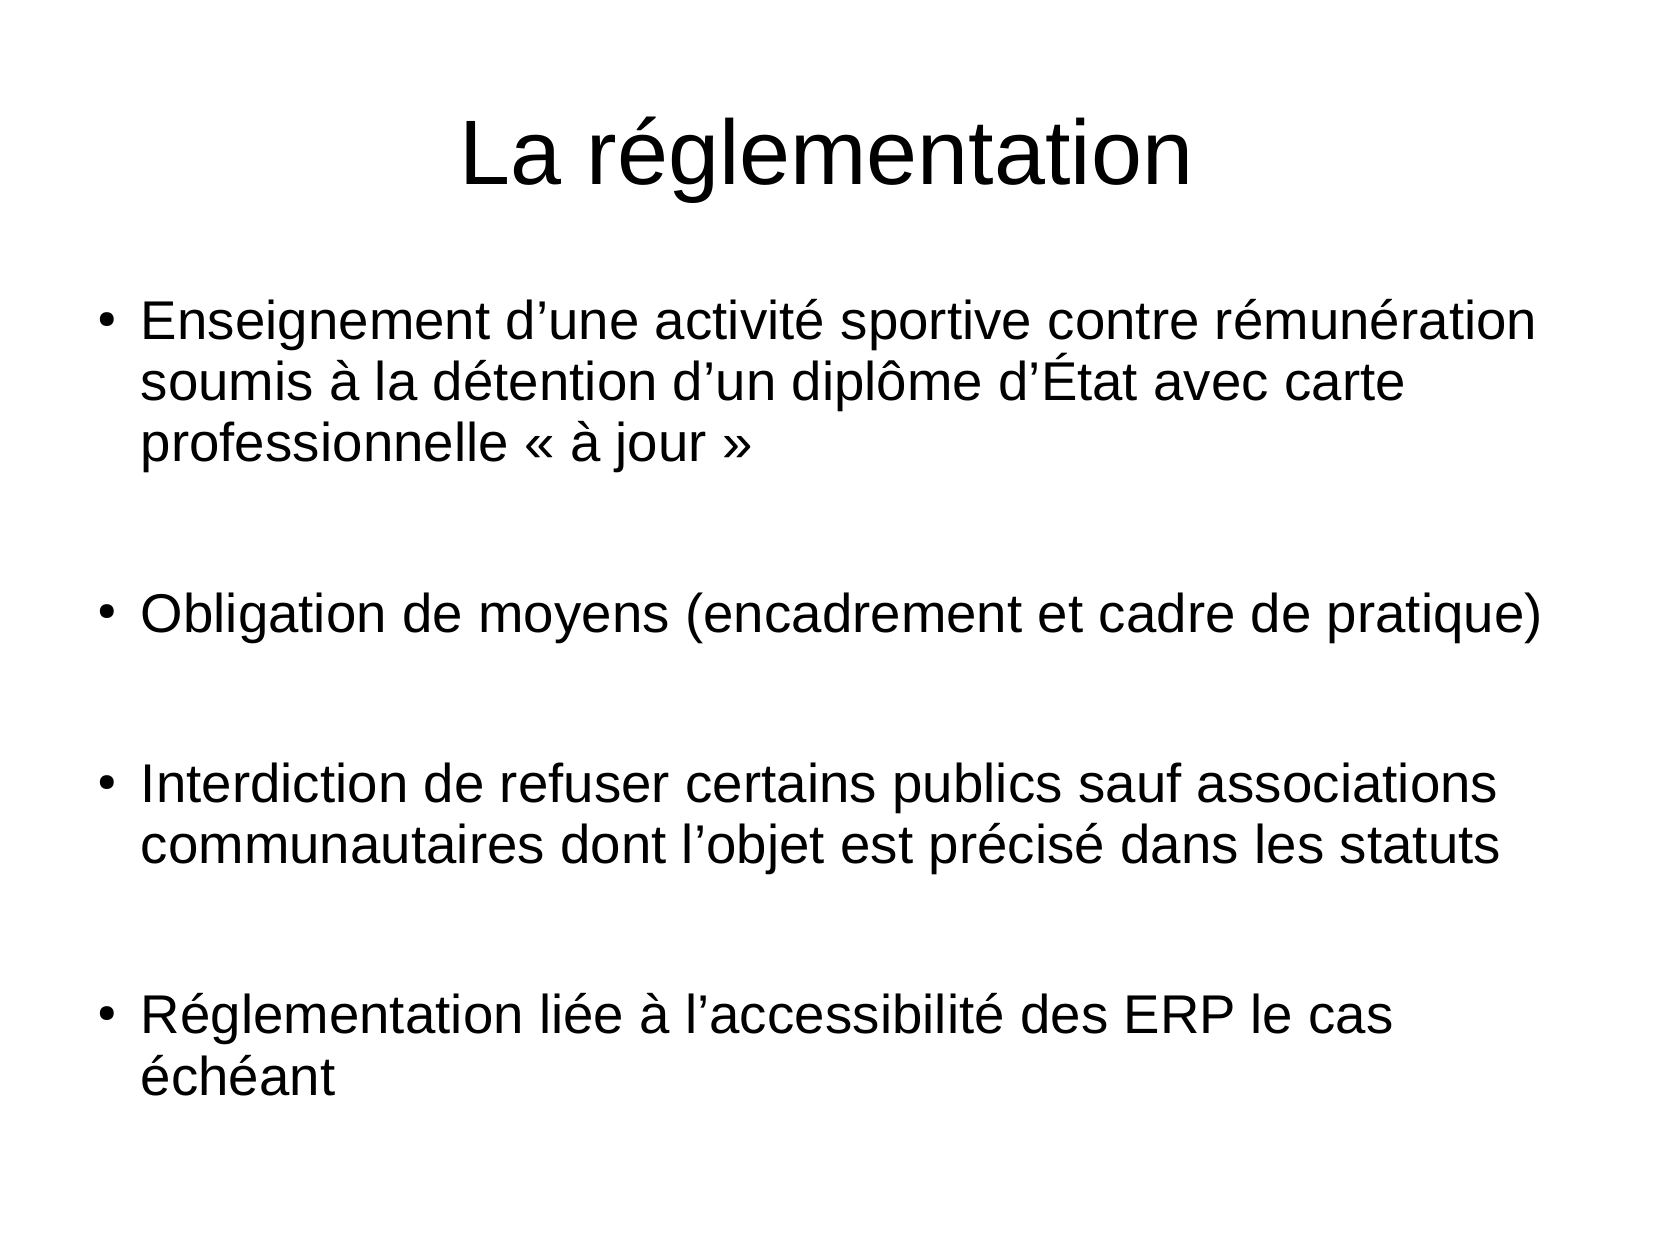

# La réglementation
Enseignement d’une activité sportive contre rémunération soumis à la détention d’un diplôme d’État avec carte professionnelle « à jour »
Obligation de moyens (encadrement et cadre de pratique)
Interdiction de refuser certains publics sauf associations communautaires dont l’objet est précisé dans les statuts
Réglementation liée à l’accessibilité des ERP le cas échéant